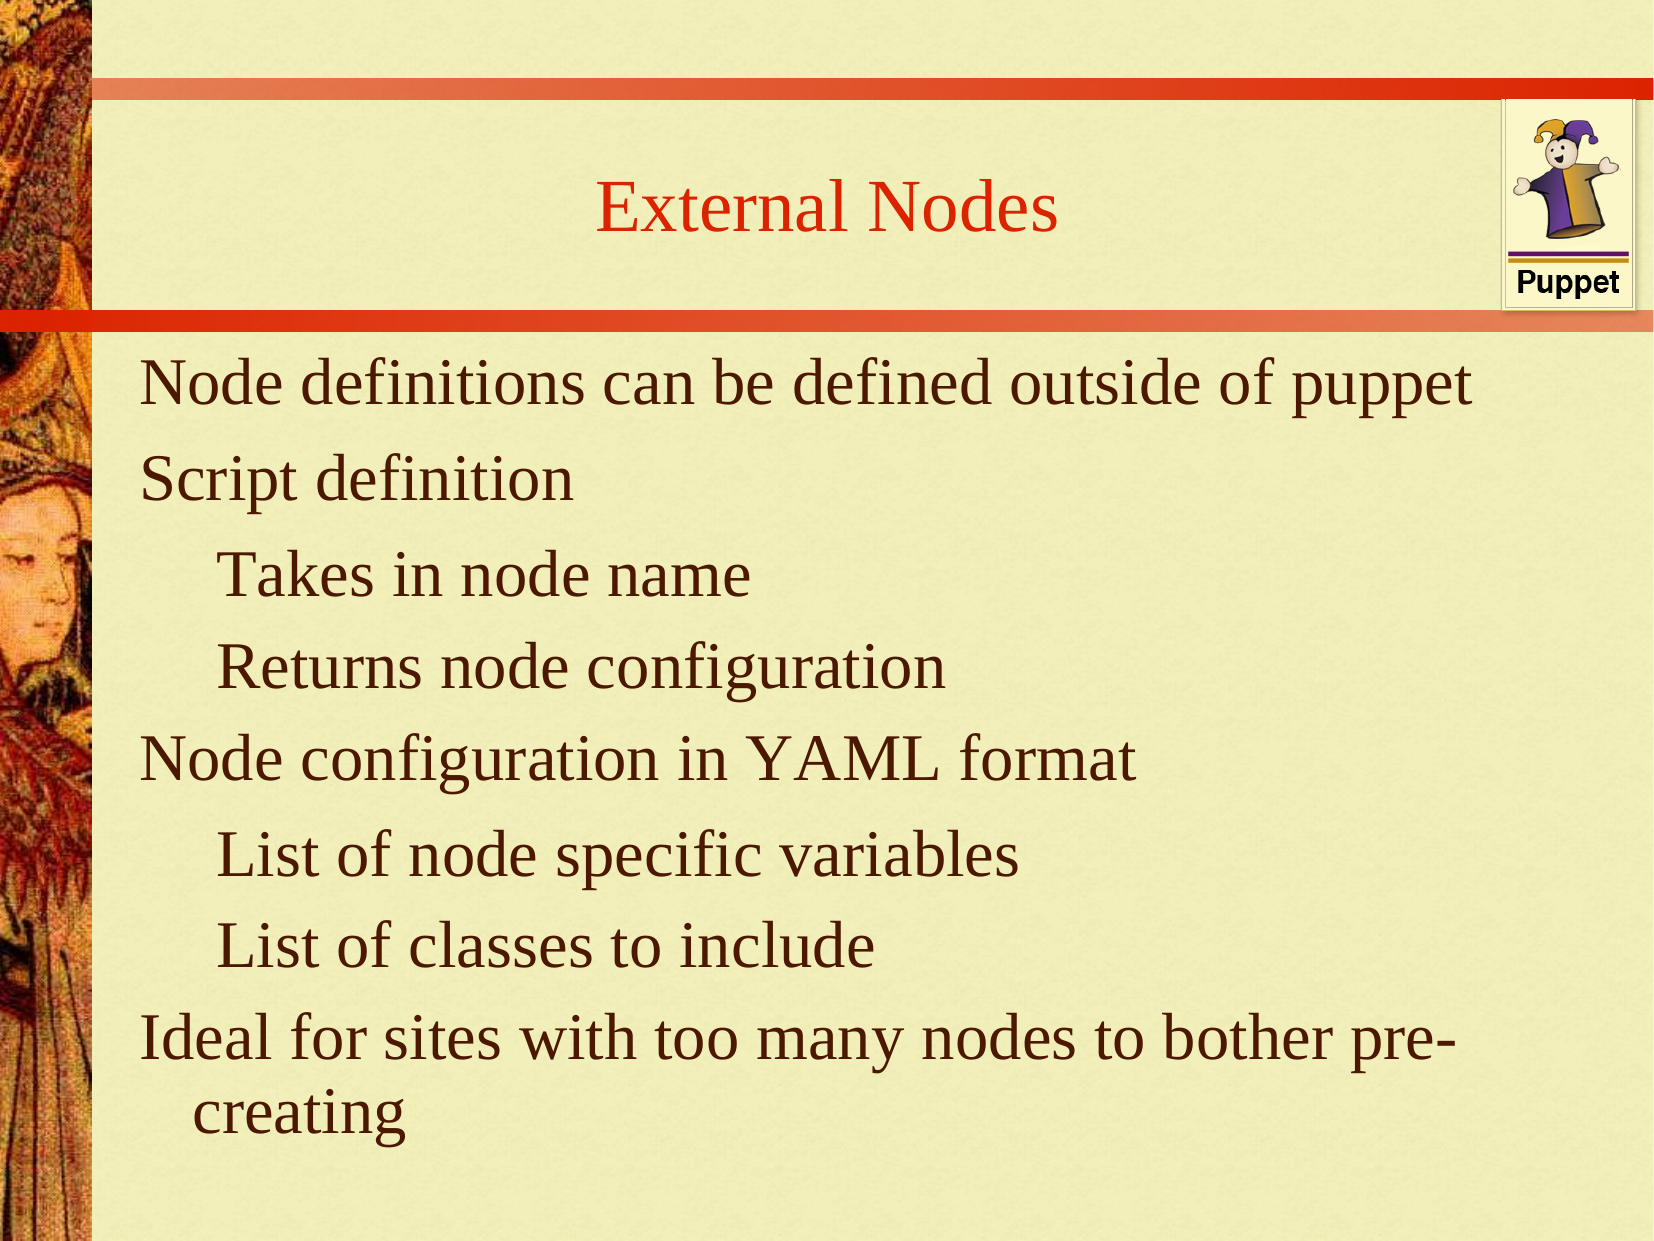

# External Nodes
Node definitions can be defined outside of puppet
Script definition
Takes in node name
Returns node configuration
Node configuration in YAML format
List of node specific variables
List of classes to include
Ideal for sites with too many nodes to bother pre-creating